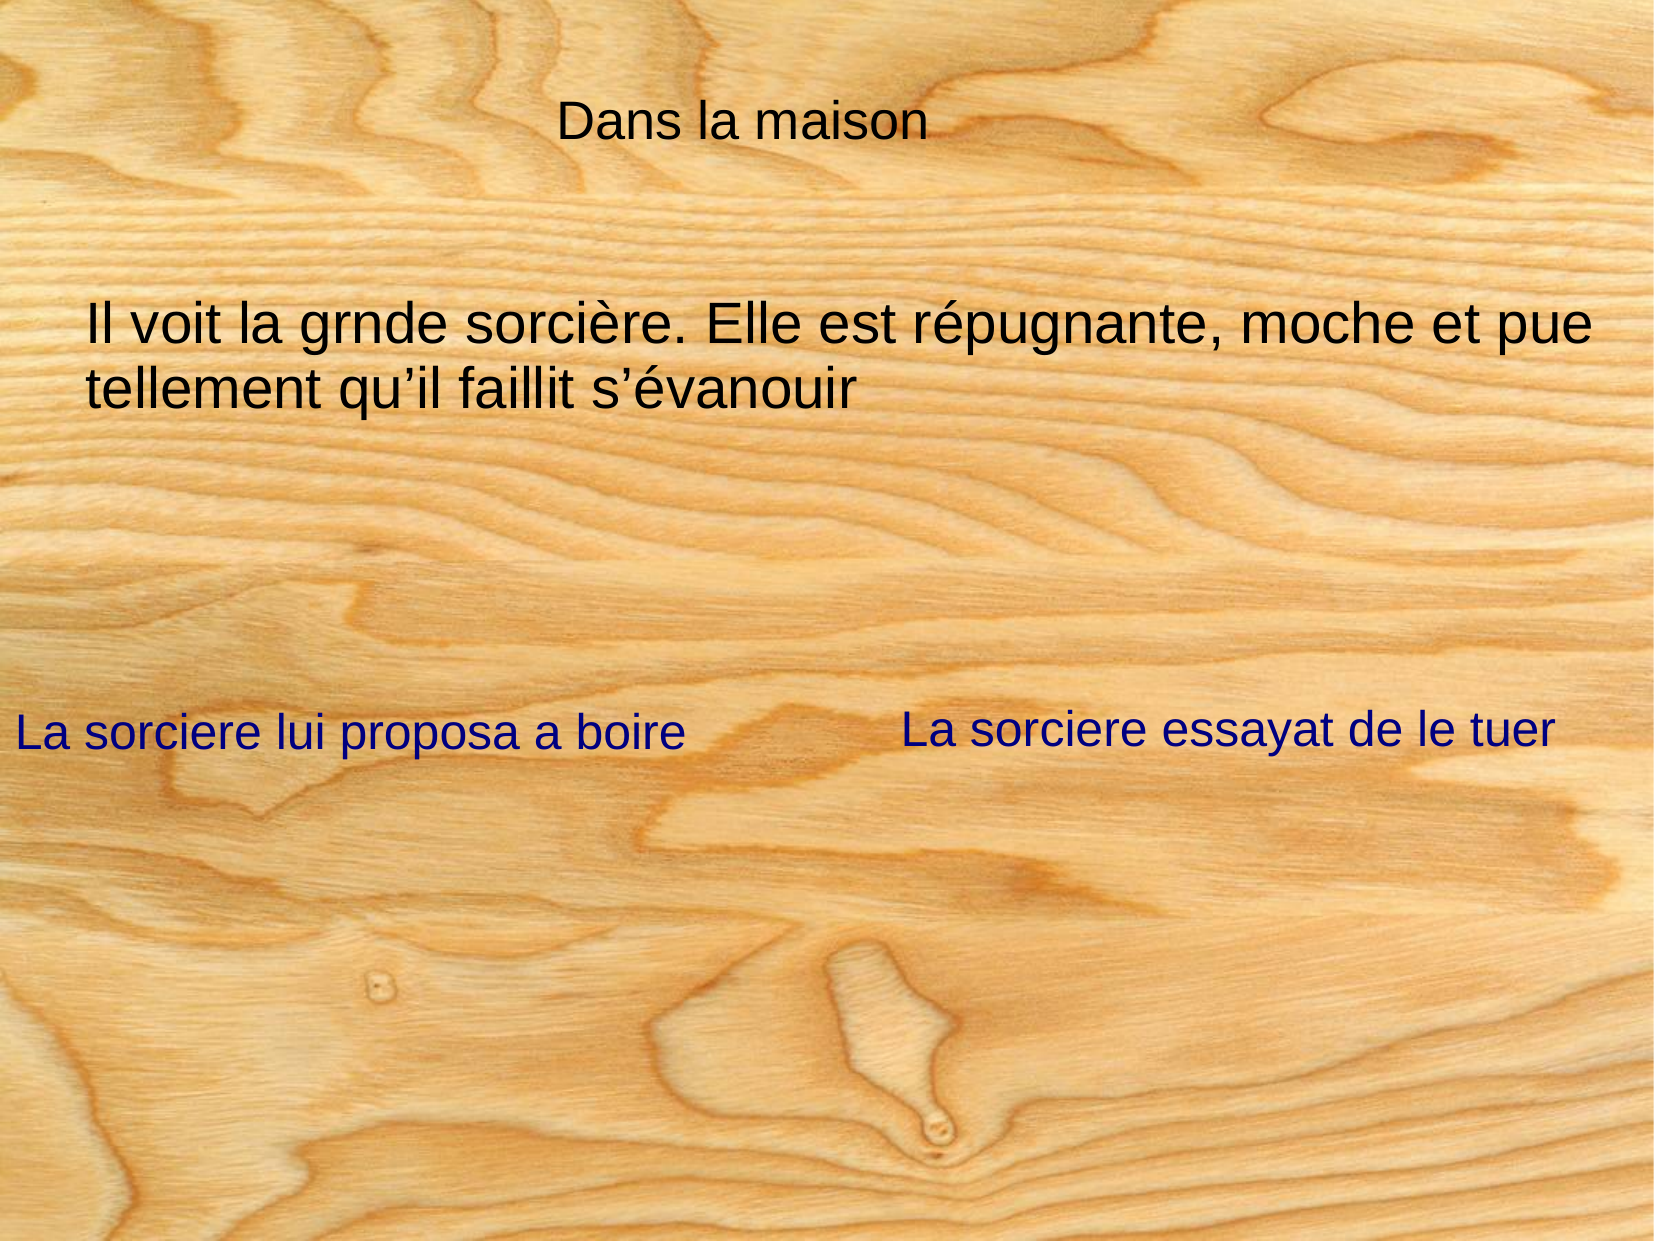

Dans la maison
Il voit la grnde sorcière. Elle est répugnante, moche et pue tellement qu’il faillit s’évanouir
La sorciere essayat de le tuer
La sorciere lui proposa a boire